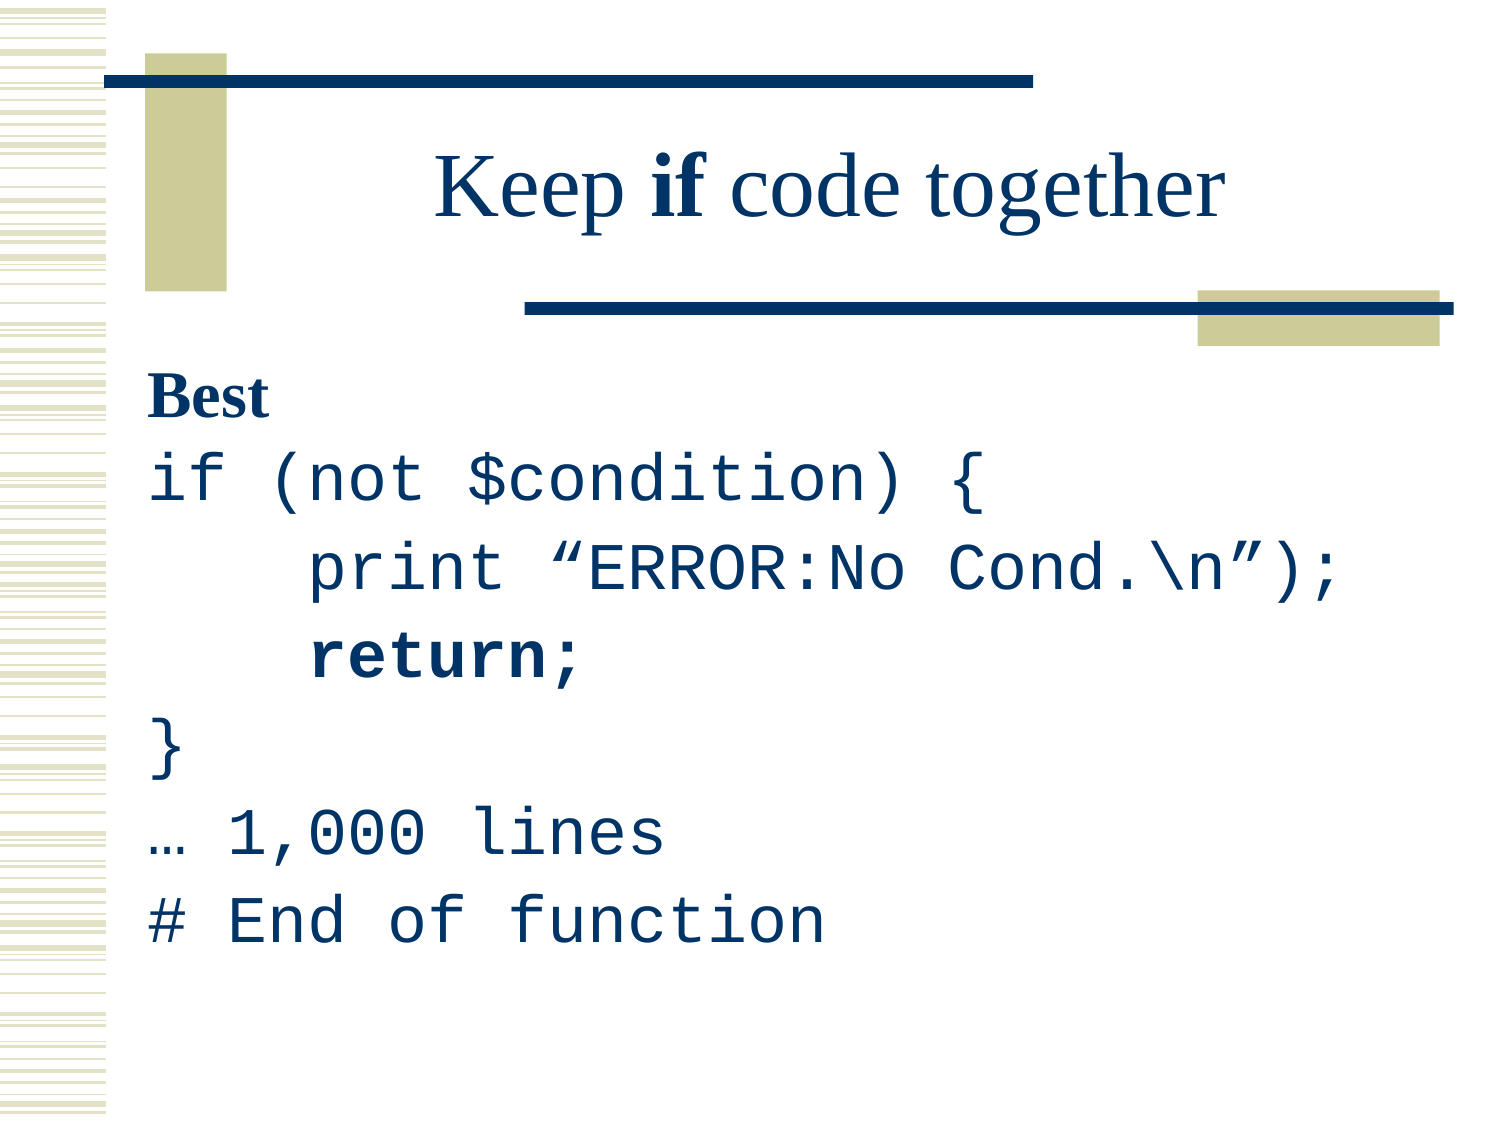

# Keep if code together
Best
if (not $condition) {
 print “ERROR:No Cond.\n”);
 return;
}
… 1,000 lines
# End of function